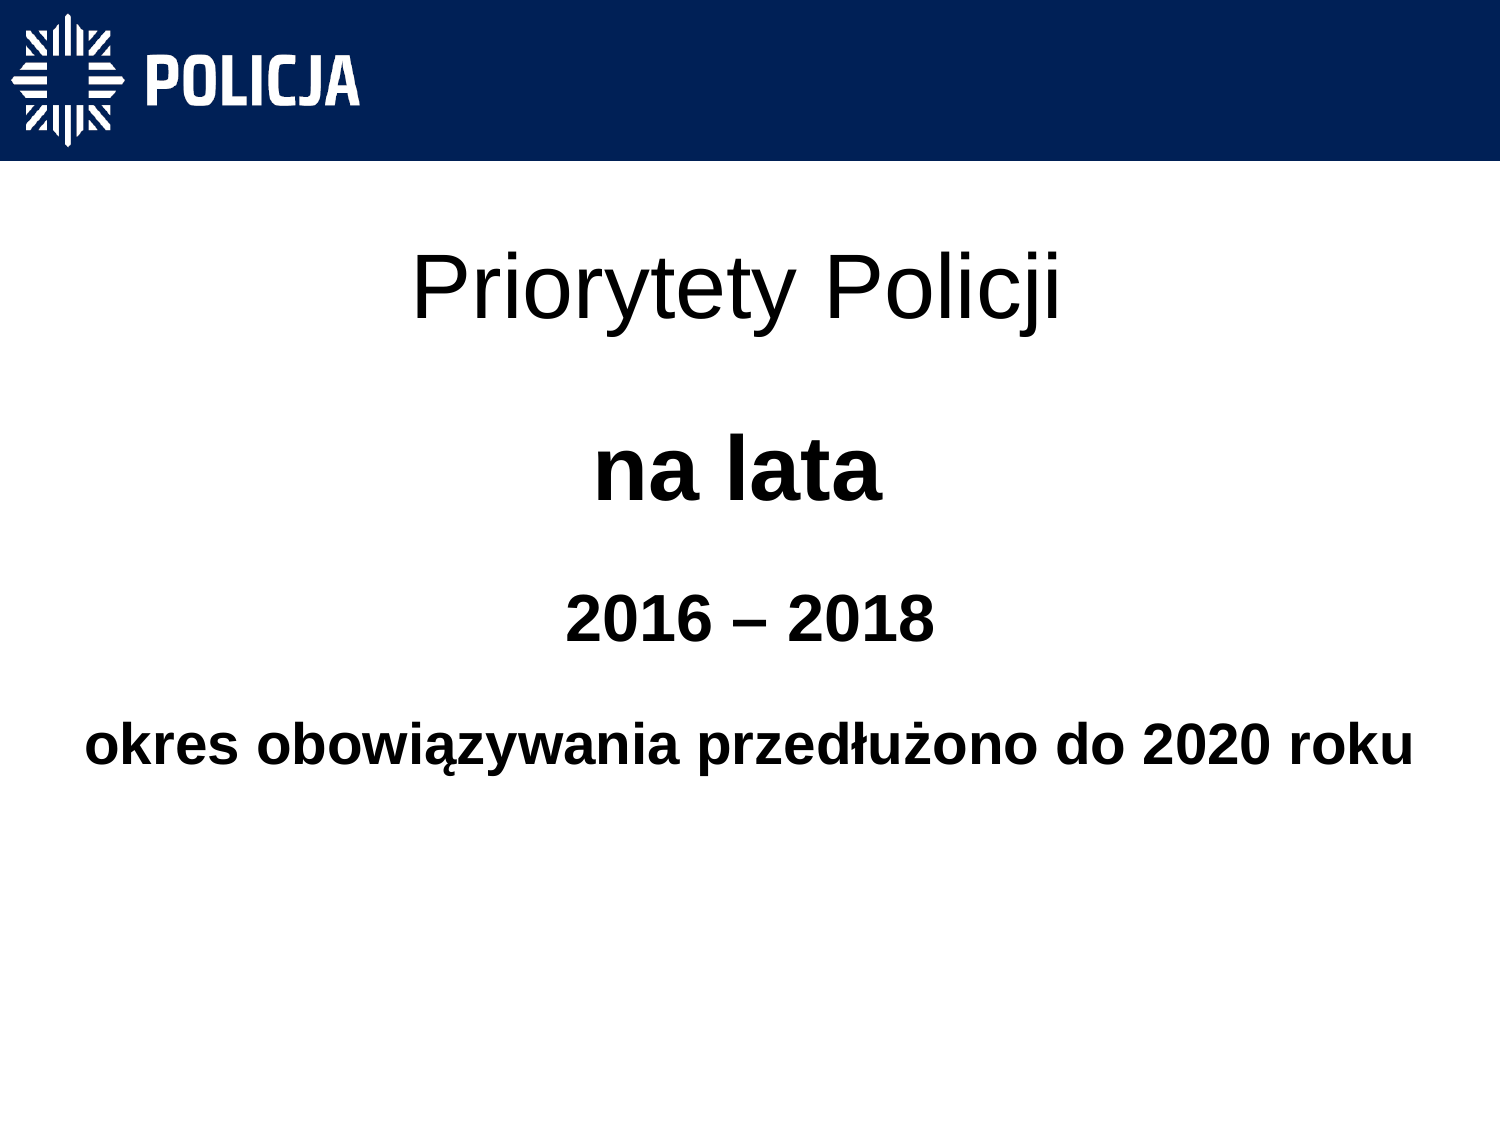

Priorytety Policji
na lata
2016 – 2018
okres obowiązywania przedłużono do 2020 roku